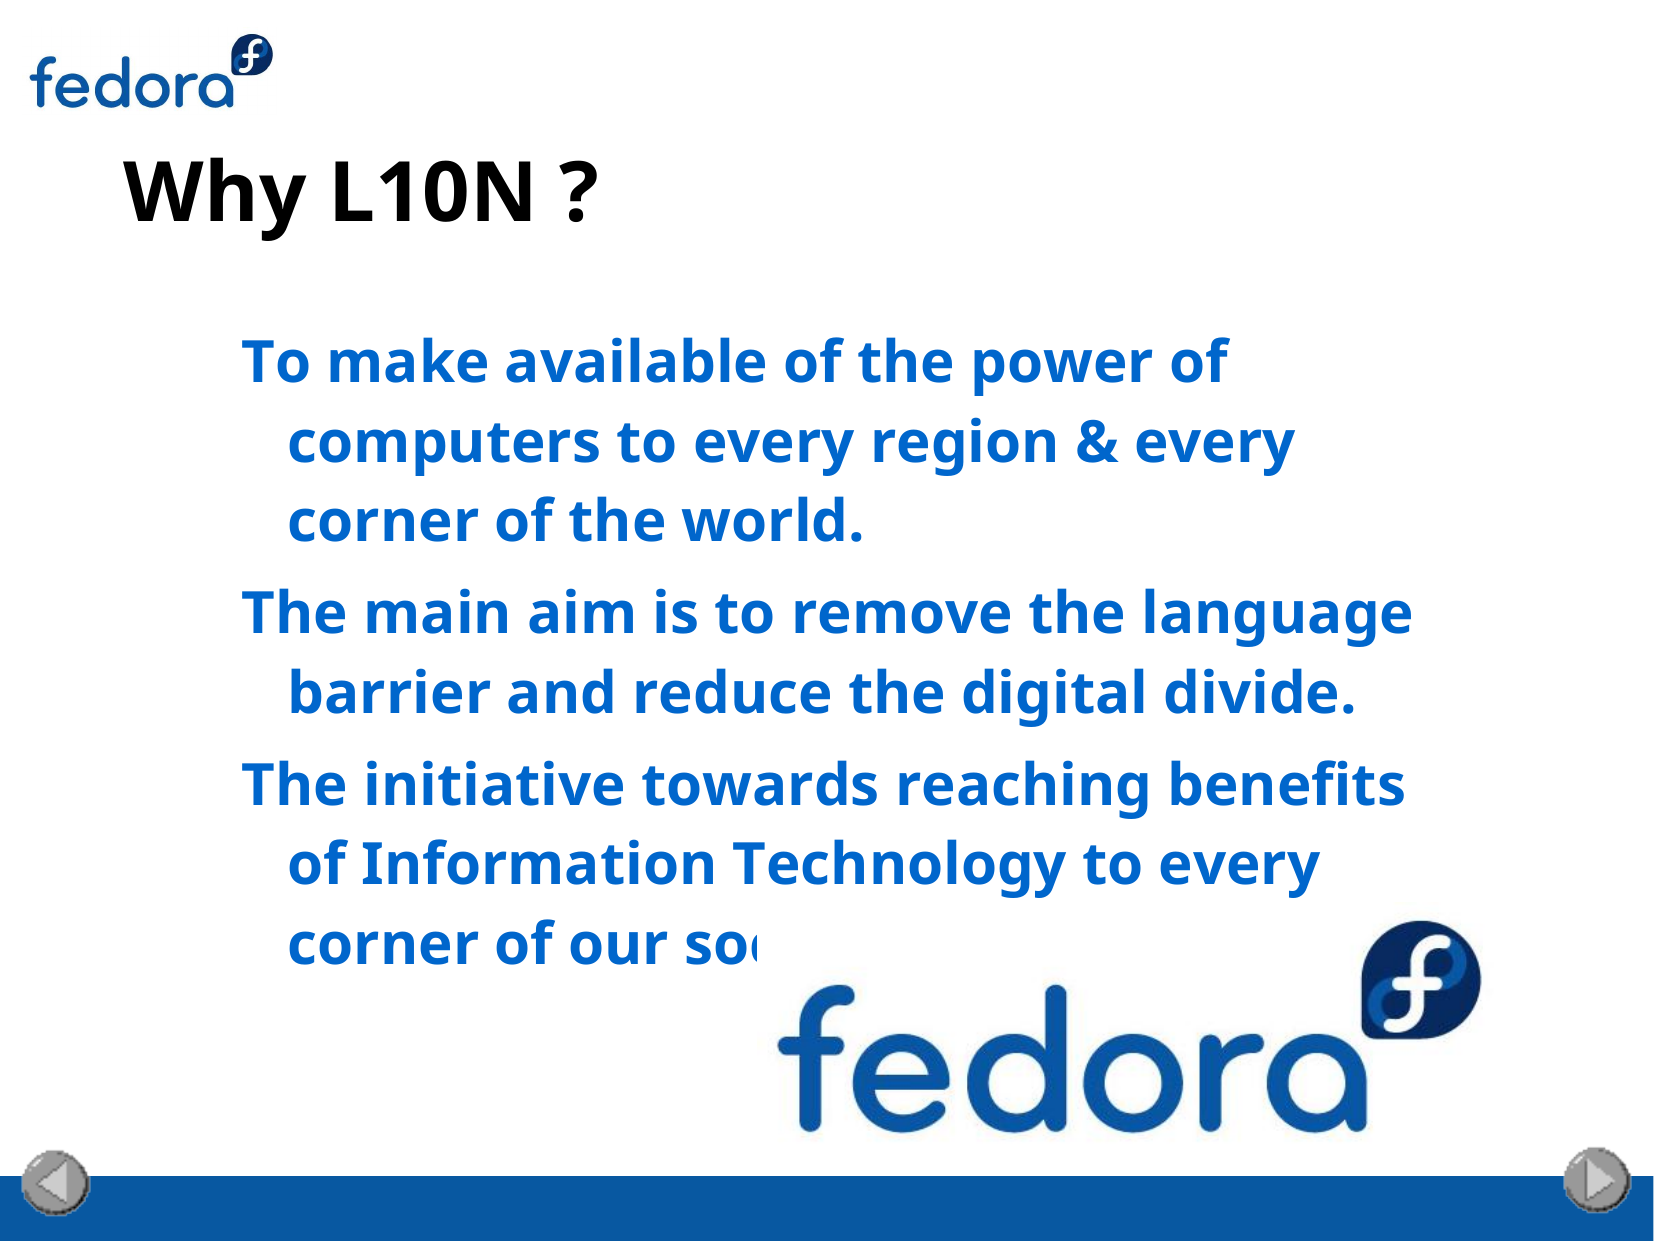

# Why L10N ?
To make available of the power of computers to every region & every corner of the world.
The main aim is to remove the language barrier and reduce the digital divide.
The initiative towards reaching benefits of Information Technology to every corner of our society !